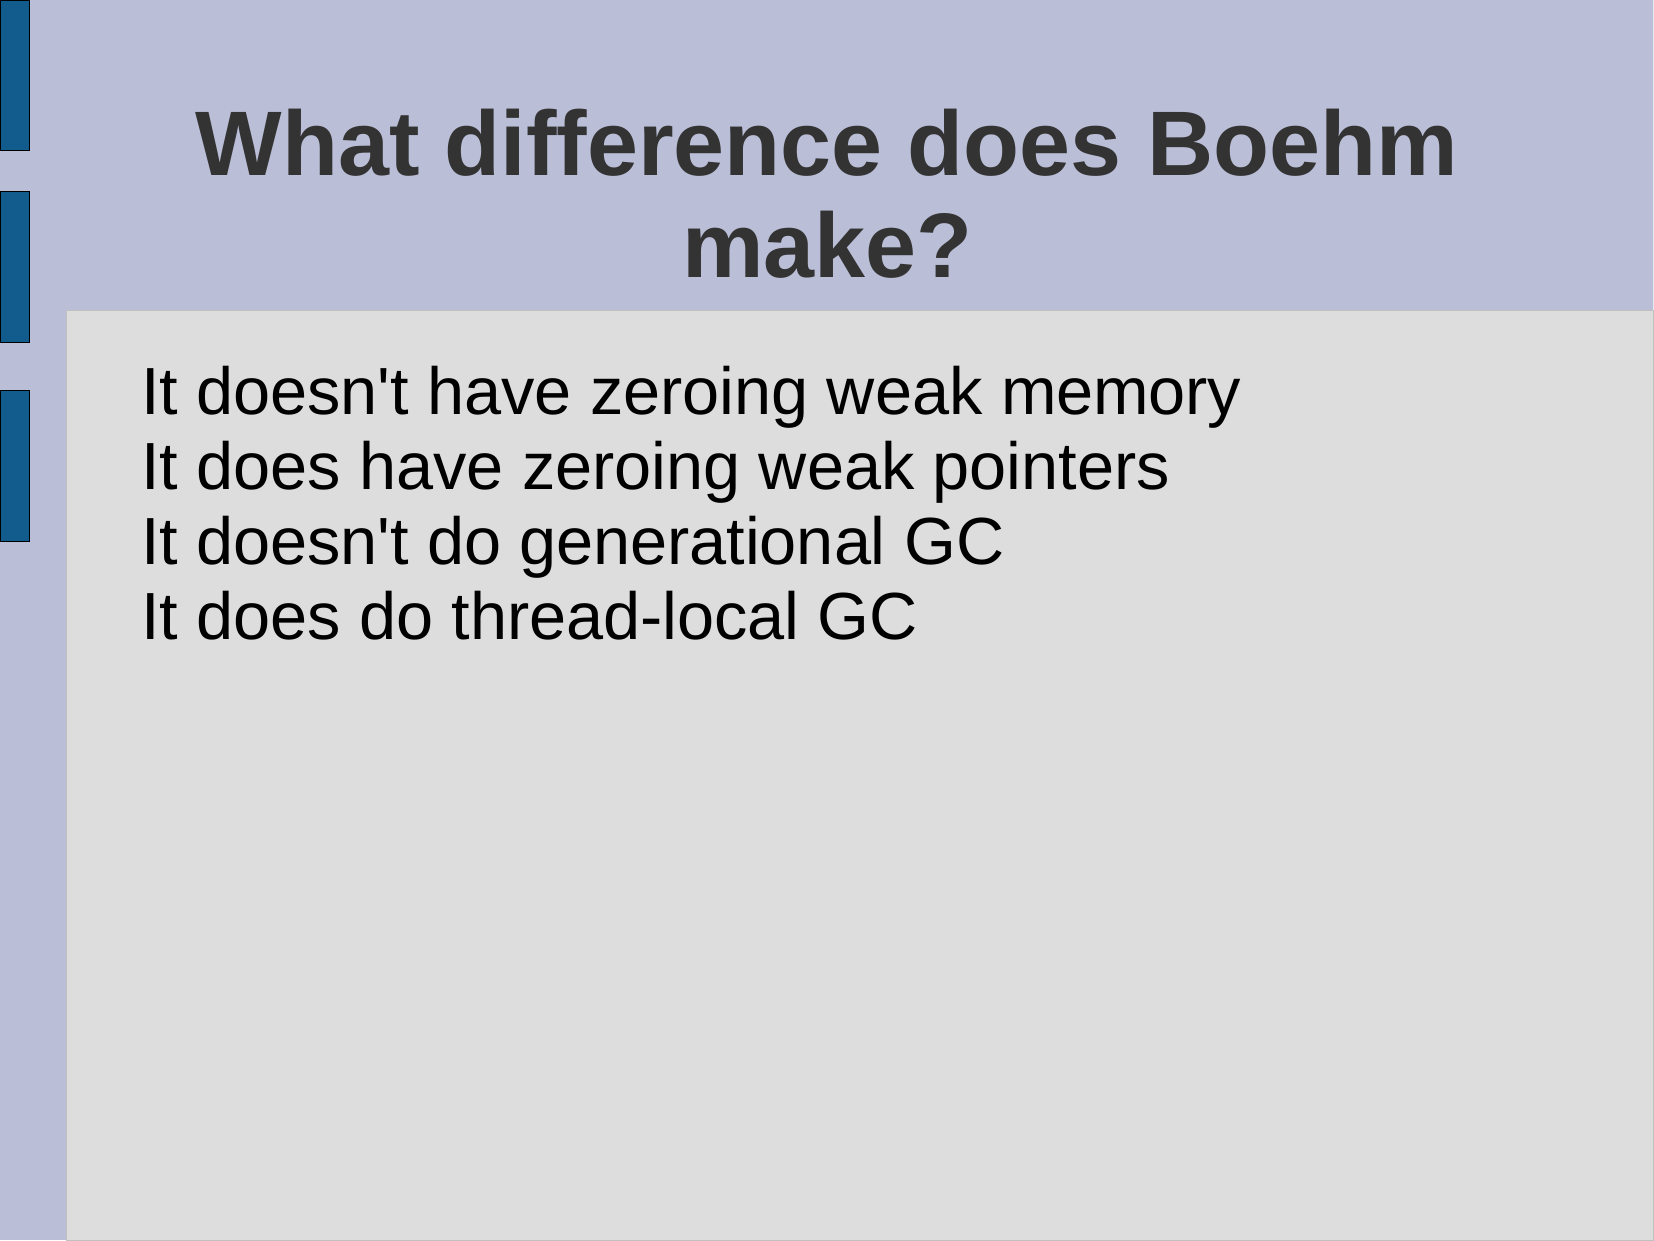

# What difference does Boehm make?
It doesn't have zeroing weak memory
It does have zeroing weak pointers
It doesn't do generational GC
It does do thread-local GC